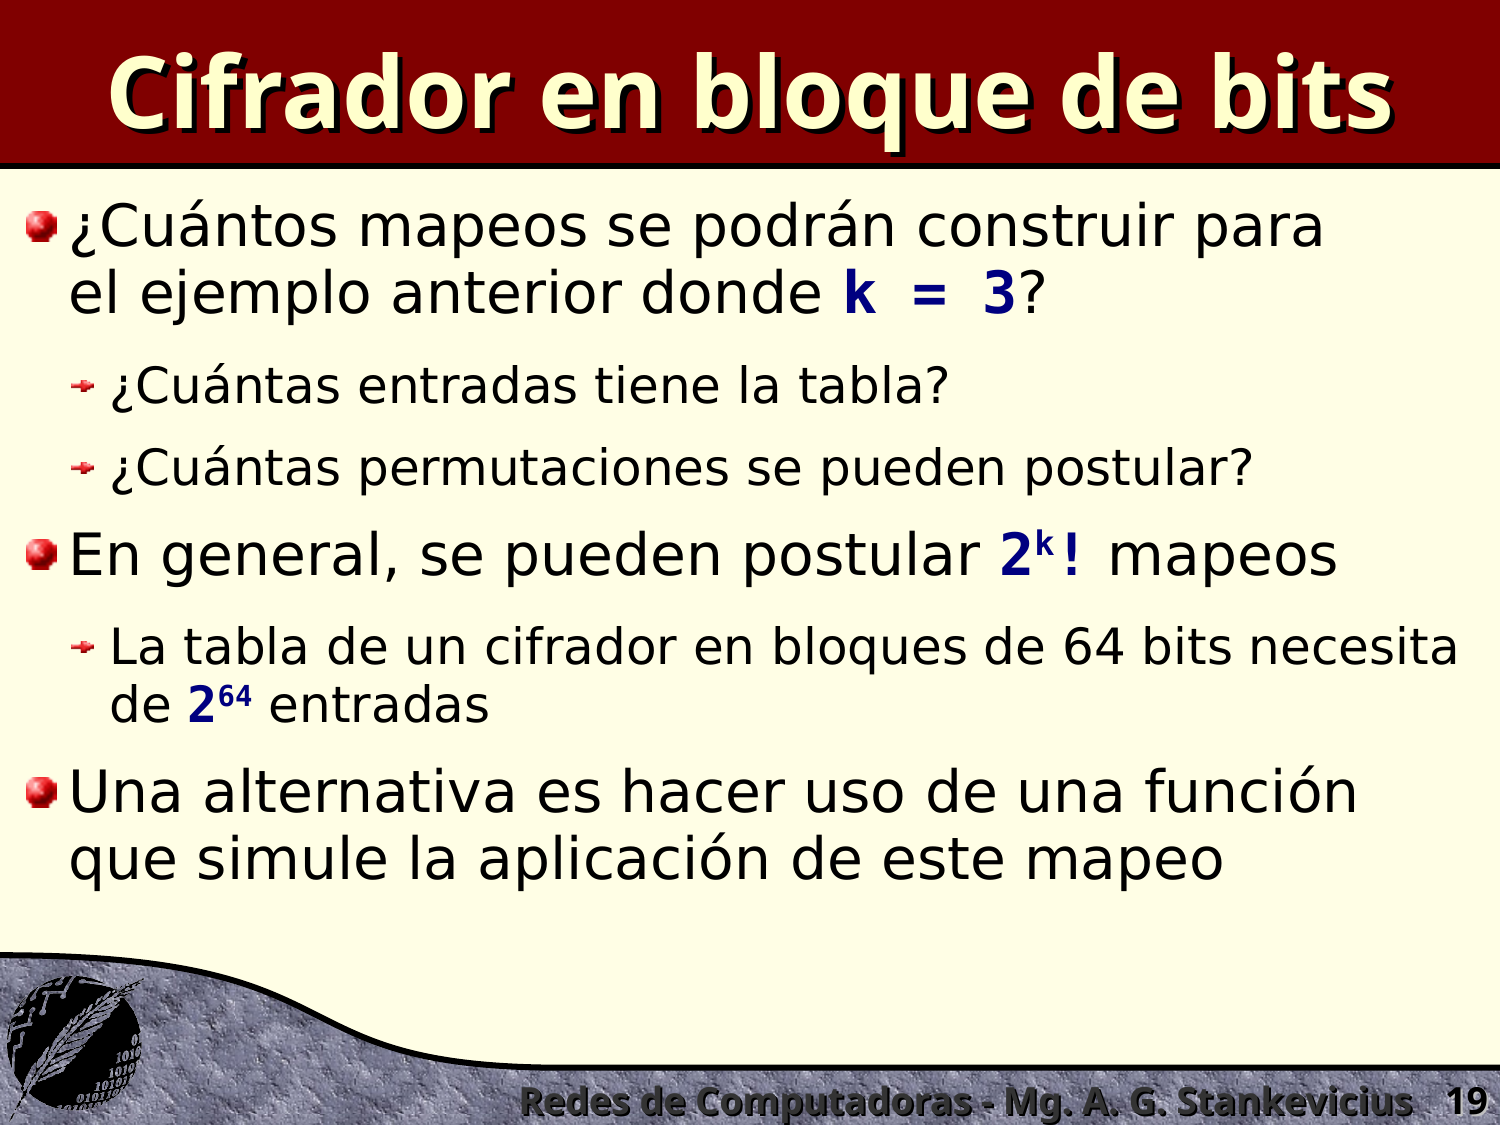

# Cifrador en bloque de bits
¿Cuántos mapeos se podrán construir para
el ejemplo anterior donde k = 3?
¿Cuántas entradas tiene la tabla?
¿Cuántas permutaciones se pueden postular?
En general, se pueden postular 2k! mapeos
La tabla de un cifrador en bloques de 64 bits necesita de 264 entradas
Una alternativa es hacer uso de una función que simule la aplicación de este mapeo
19